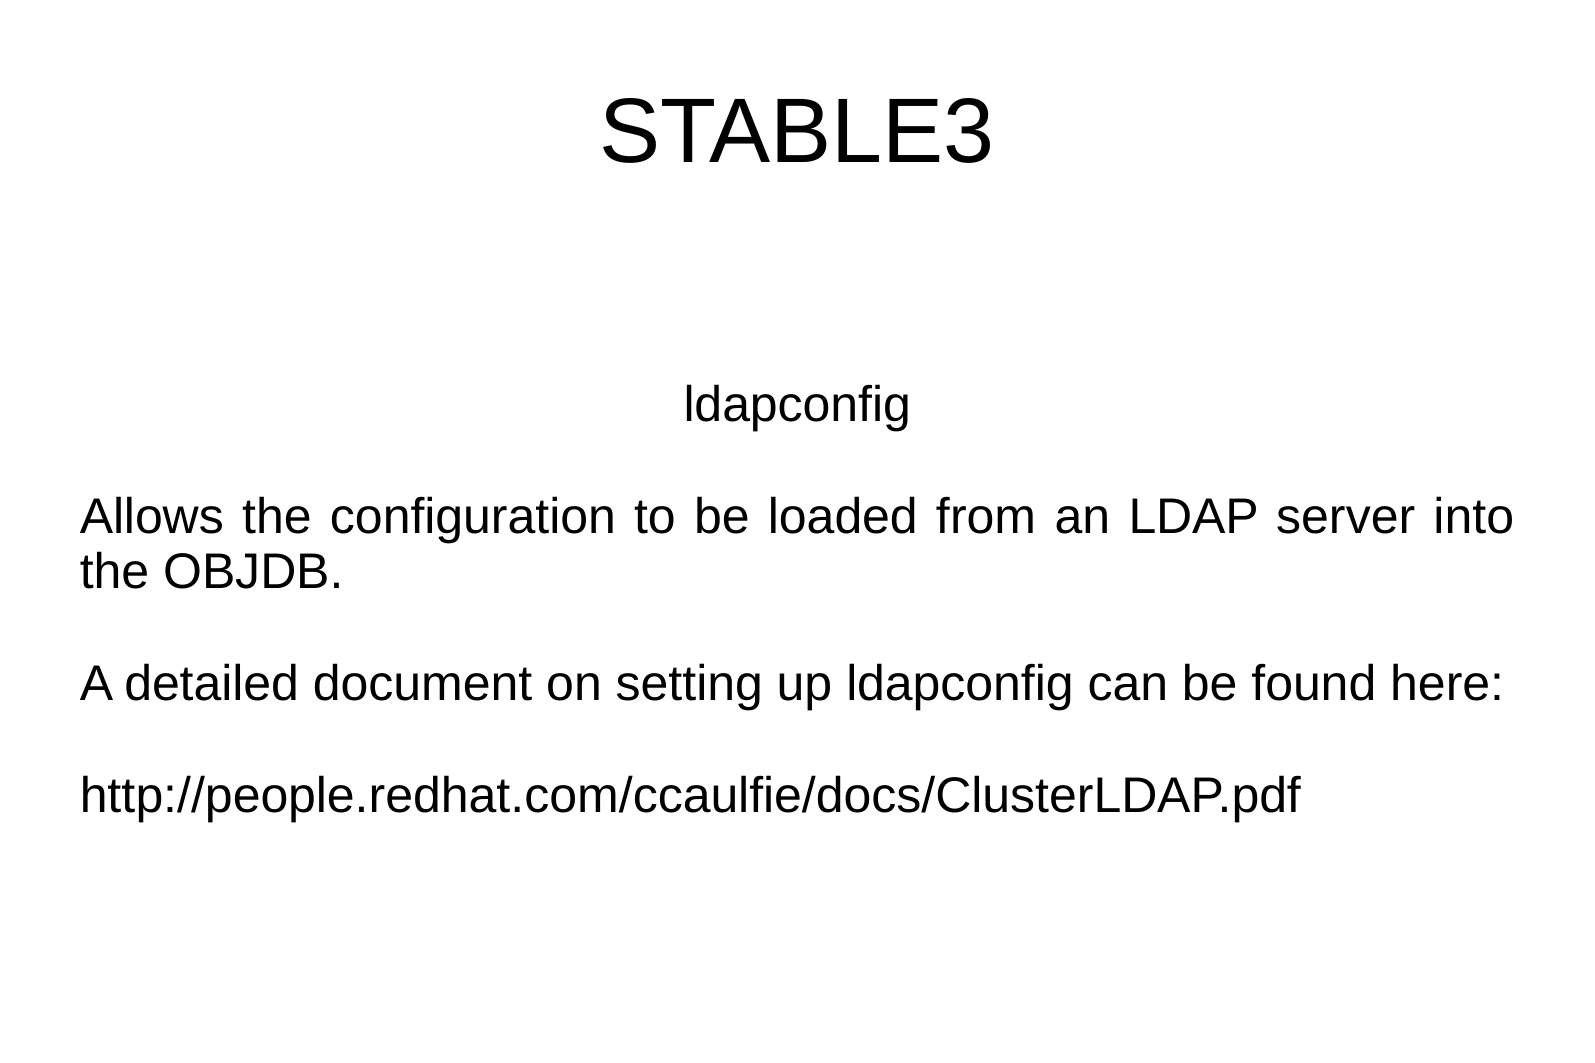

# STABLE3
ldapconfig
Allows the configuration to be loaded from an LDAP server into the OBJDB.
A detailed document on setting up ldapconfig can be found here:
http://people.redhat.com/ccaulfie/docs/ClusterLDAP.pdf